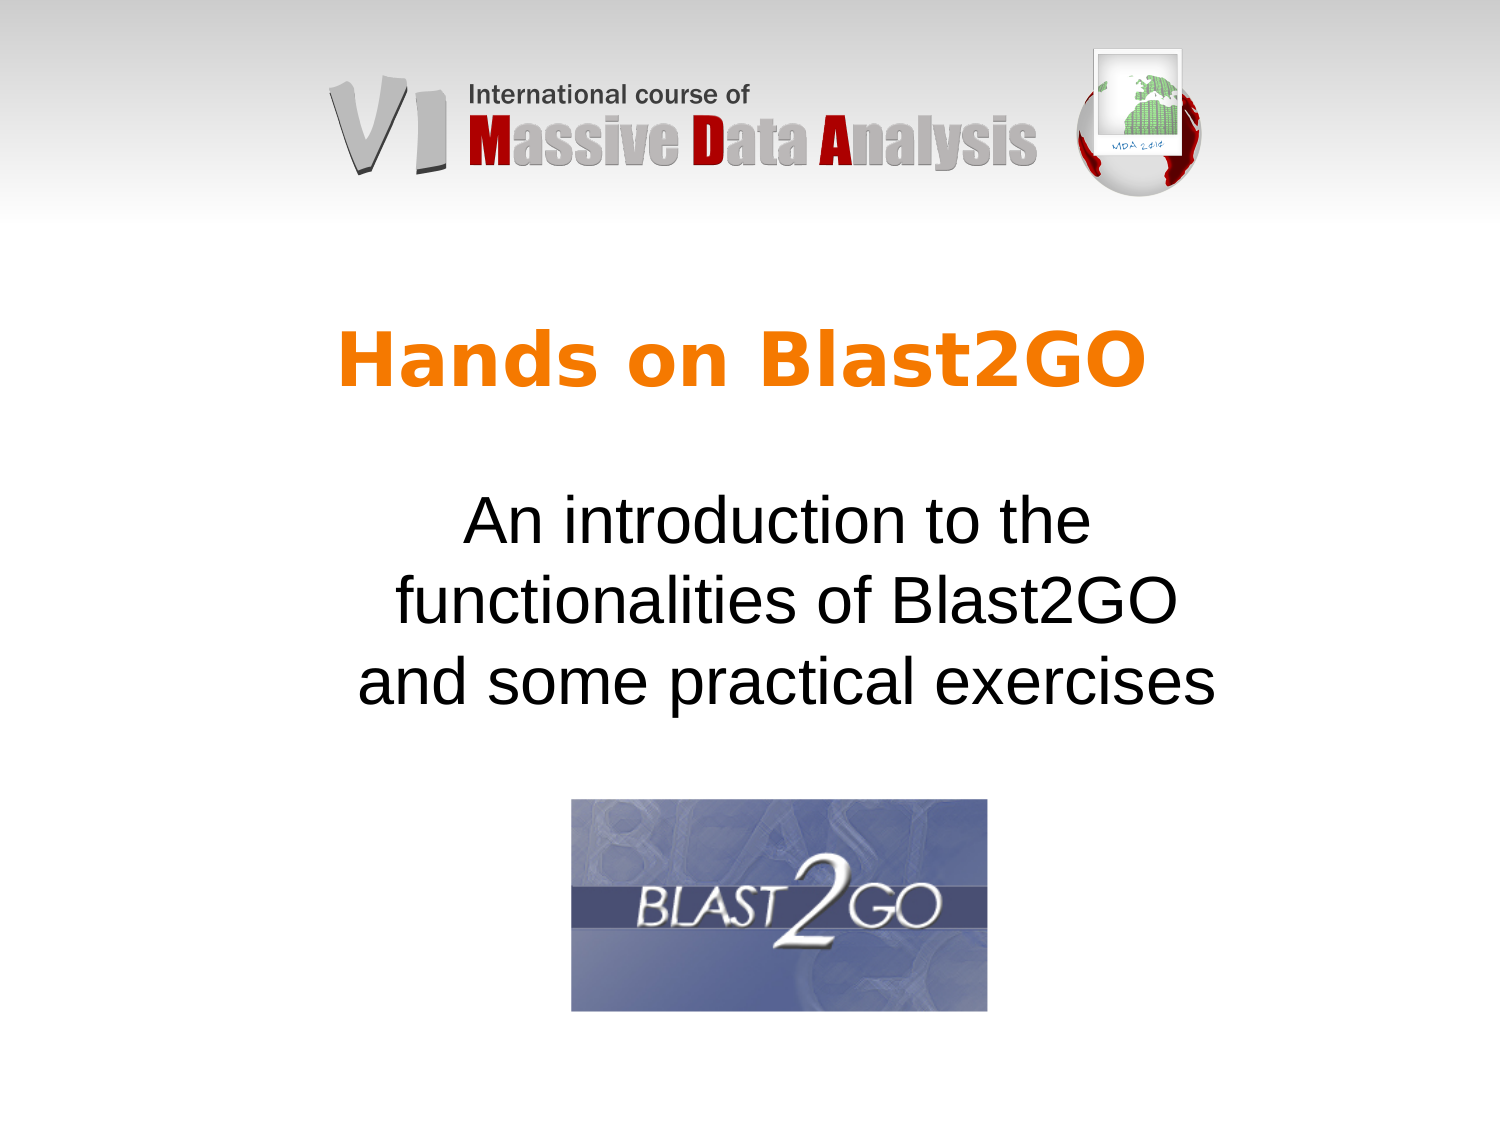

# Hands on Blast2GO
An introduction to the
functionalities of Blast2GO
and some practical exercises